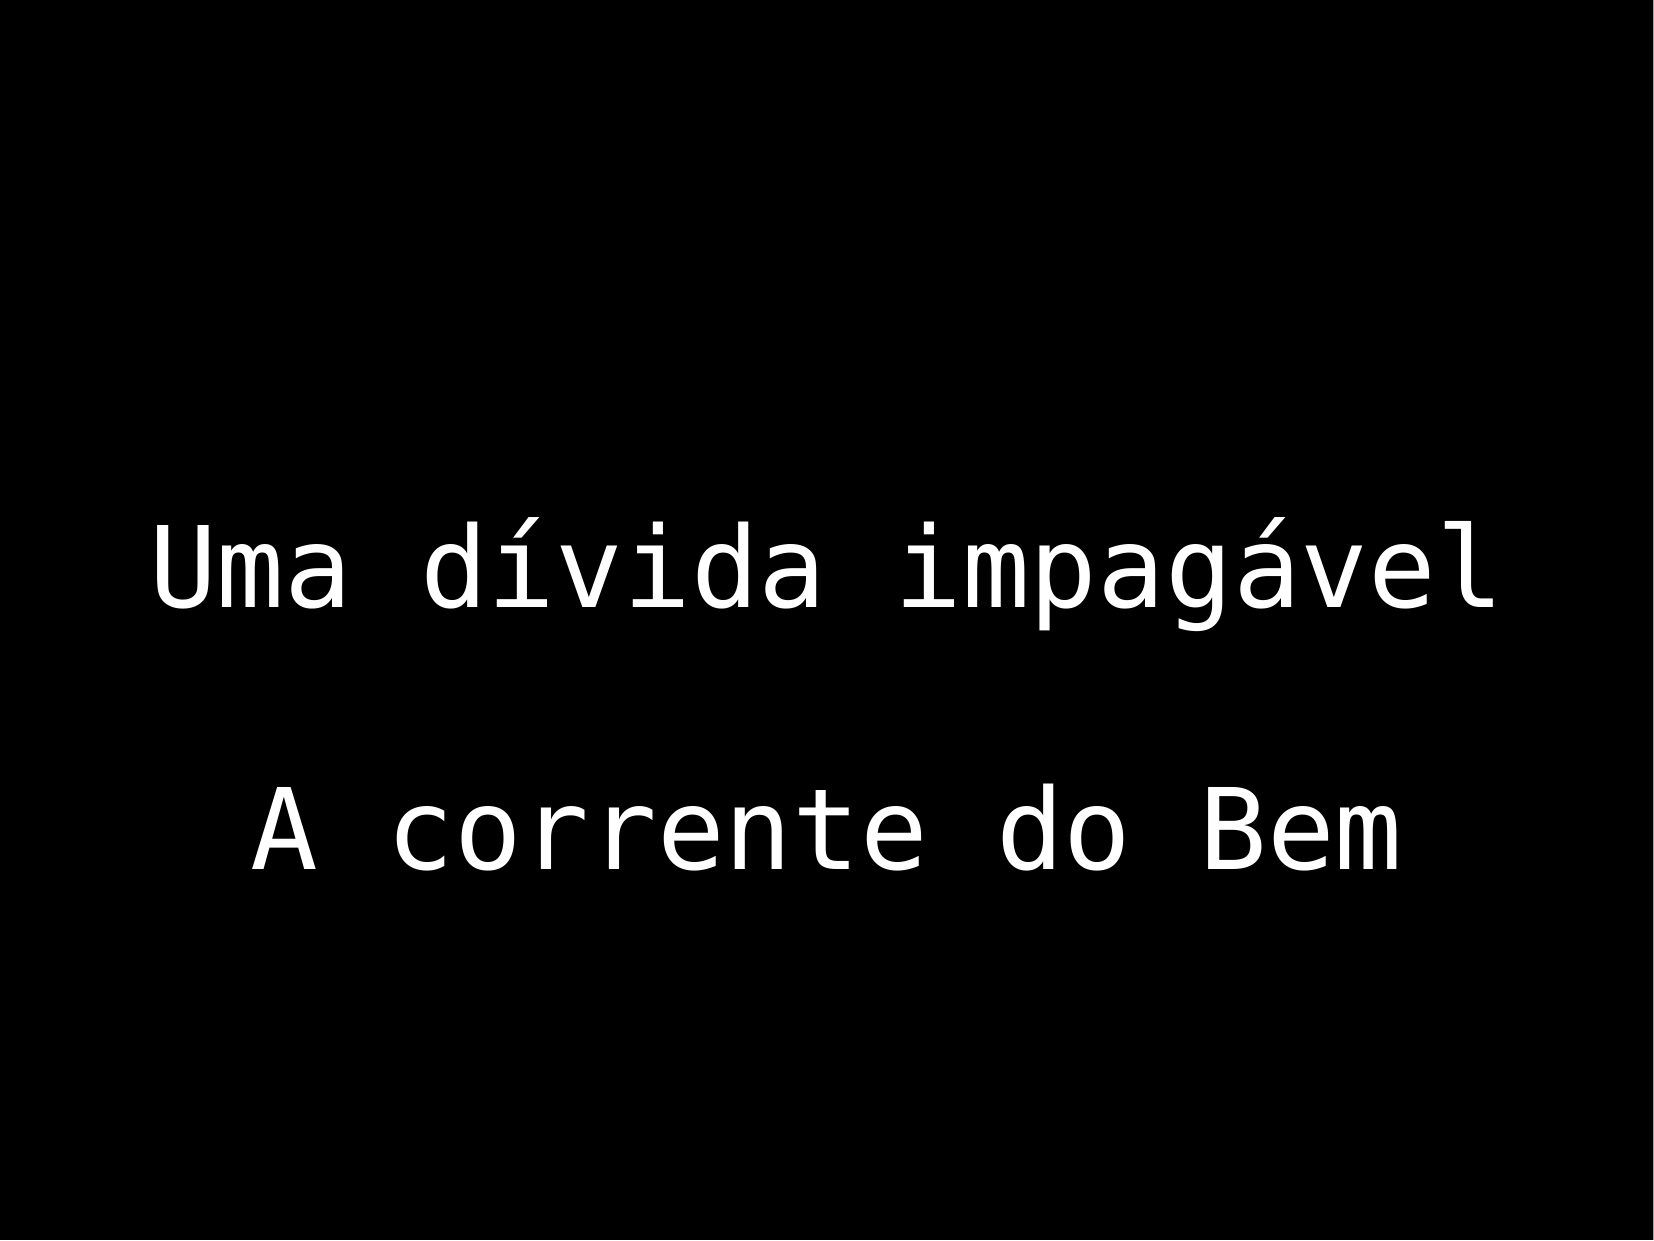

Uma dívida impagável
A corrente do Bem